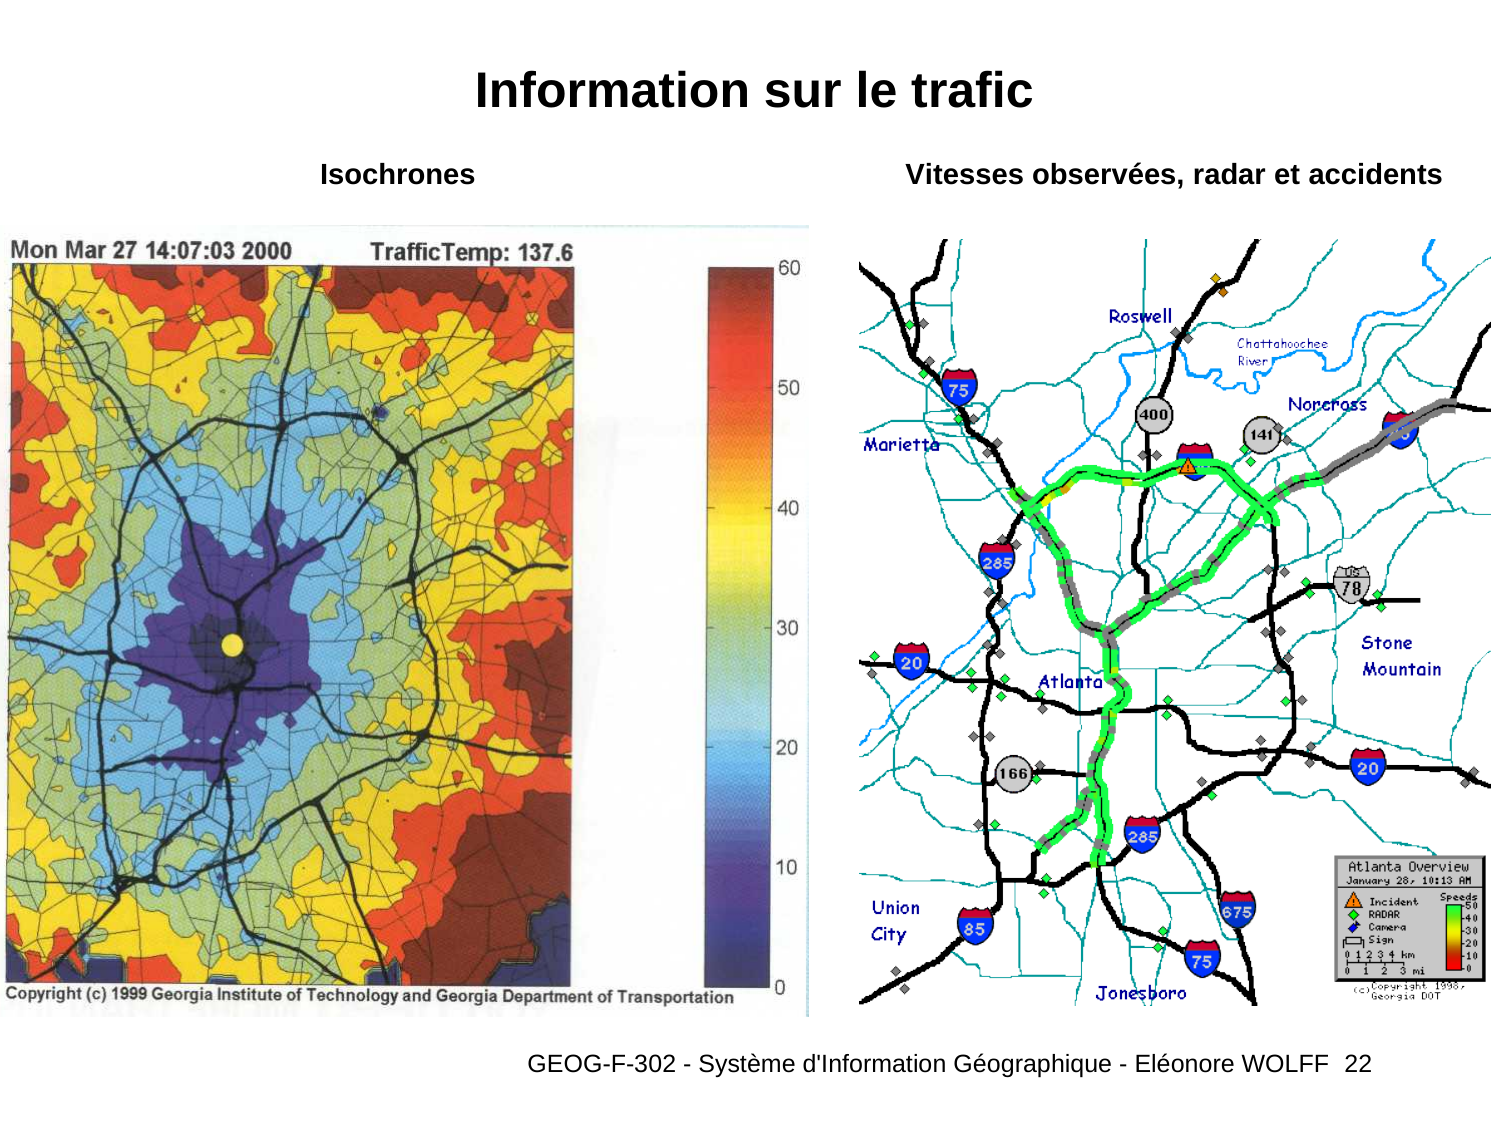

# Information sur le trafic
Isochrones
Vitesses observées, radar et accidents
GEOG-F-302 - Système d'Information Géographique - Eléonore WOLFF